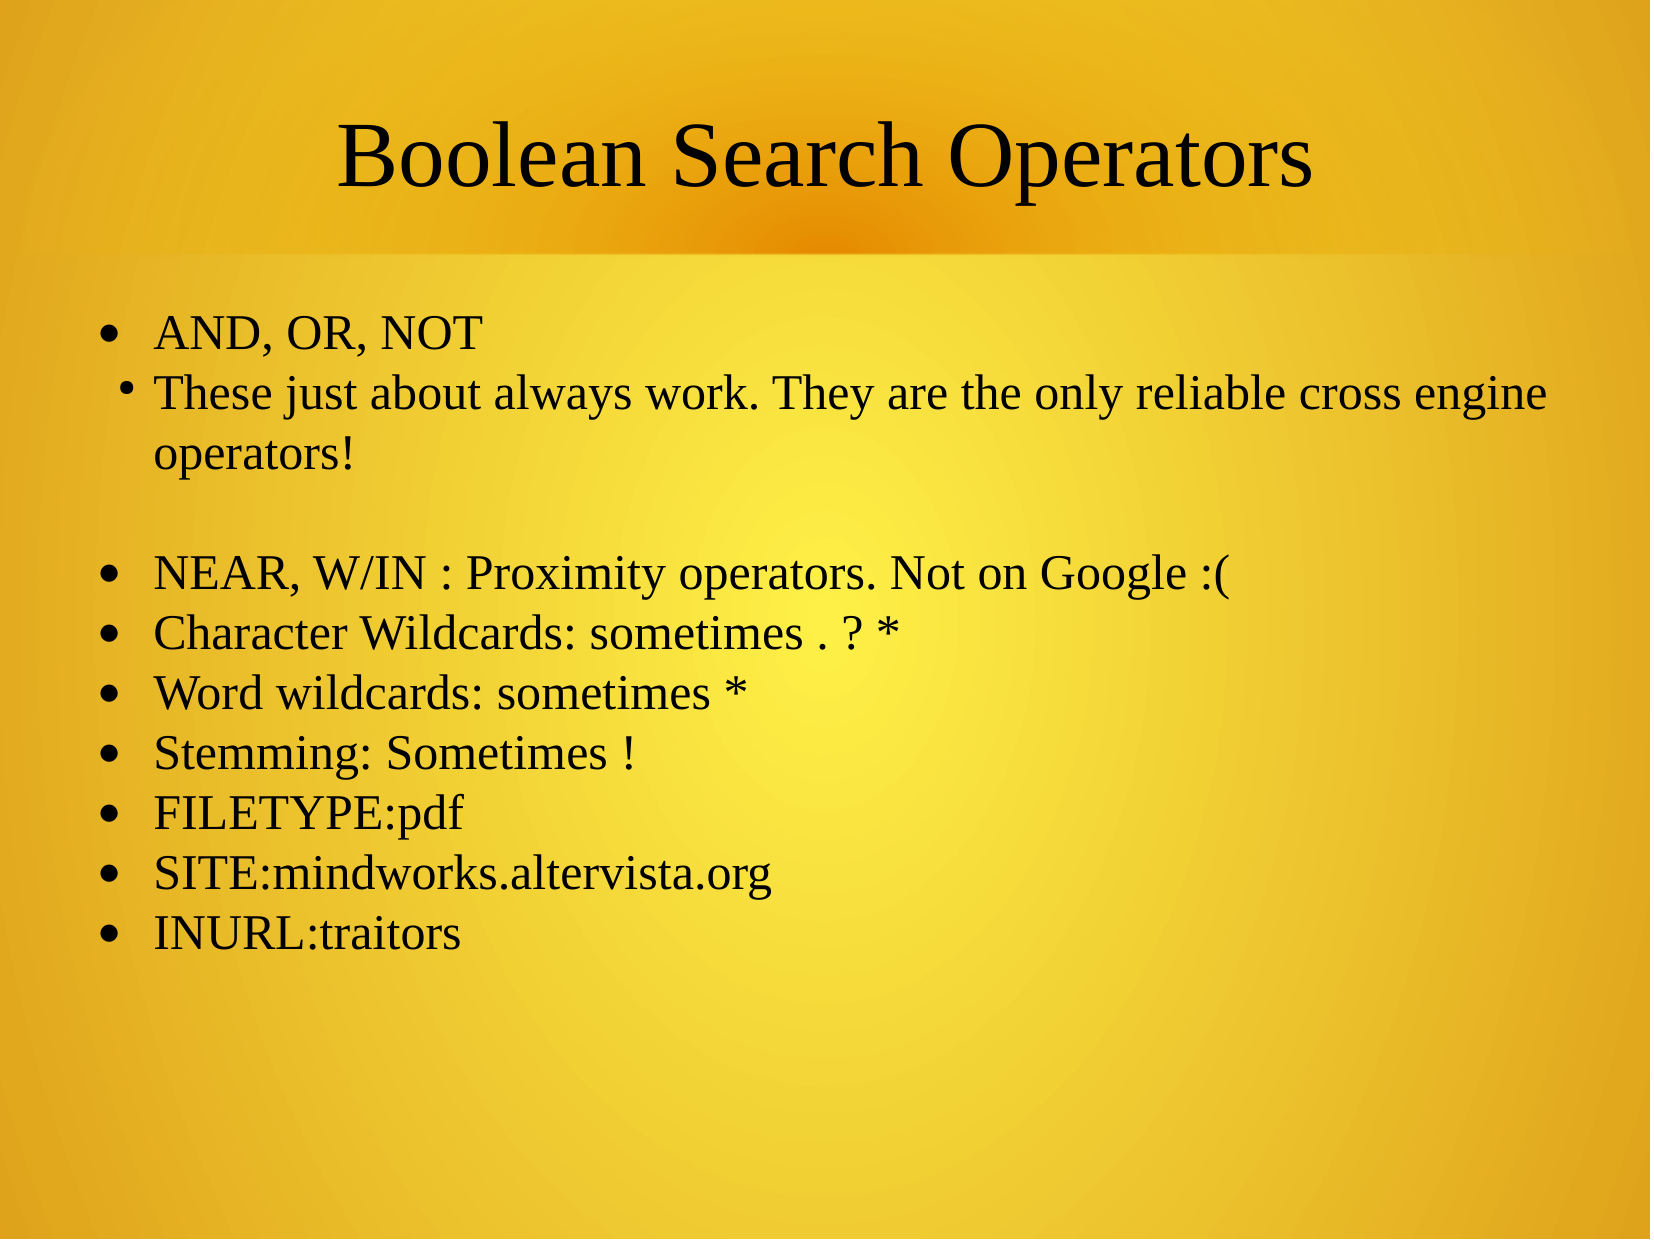

Boolean Search Operators
AND, OR, NOT
These just about always work. They are the only reliable cross engine operators!
NEAR, W/IN : Proximity operators. Not on Google :(
Character Wildcards: sometimes . ? *
Word wildcards: sometimes *
Stemming: Sometimes !
FILETYPE:pdf
SITE:mindworks.altervista.org
INURL:traitors